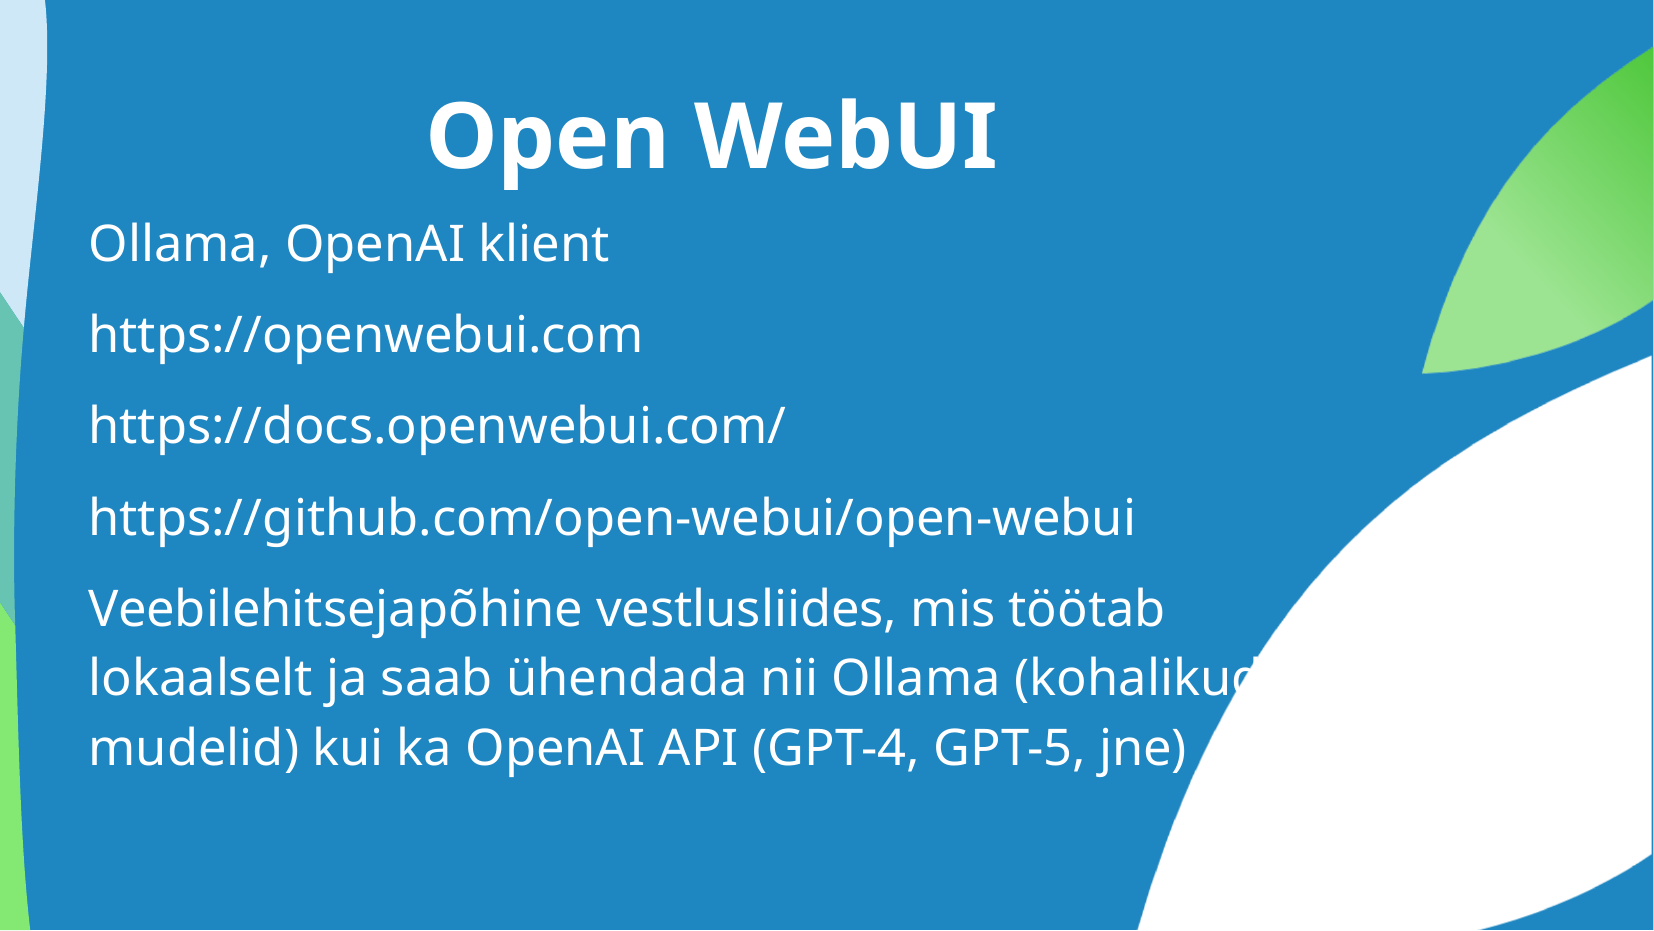

# Open WebUI
Ollama, OpenAI klient
https://openwebui.com
https://docs.openwebui.com/
https://github.com/open-webui/open-webui
Veebilehitsejapõhine vestlusliides, mis töötab lokaalselt ja saab ühendada nii Ollama (kohalikud mudelid) kui ka OpenAI API (GPT-4, GPT-5, jne)